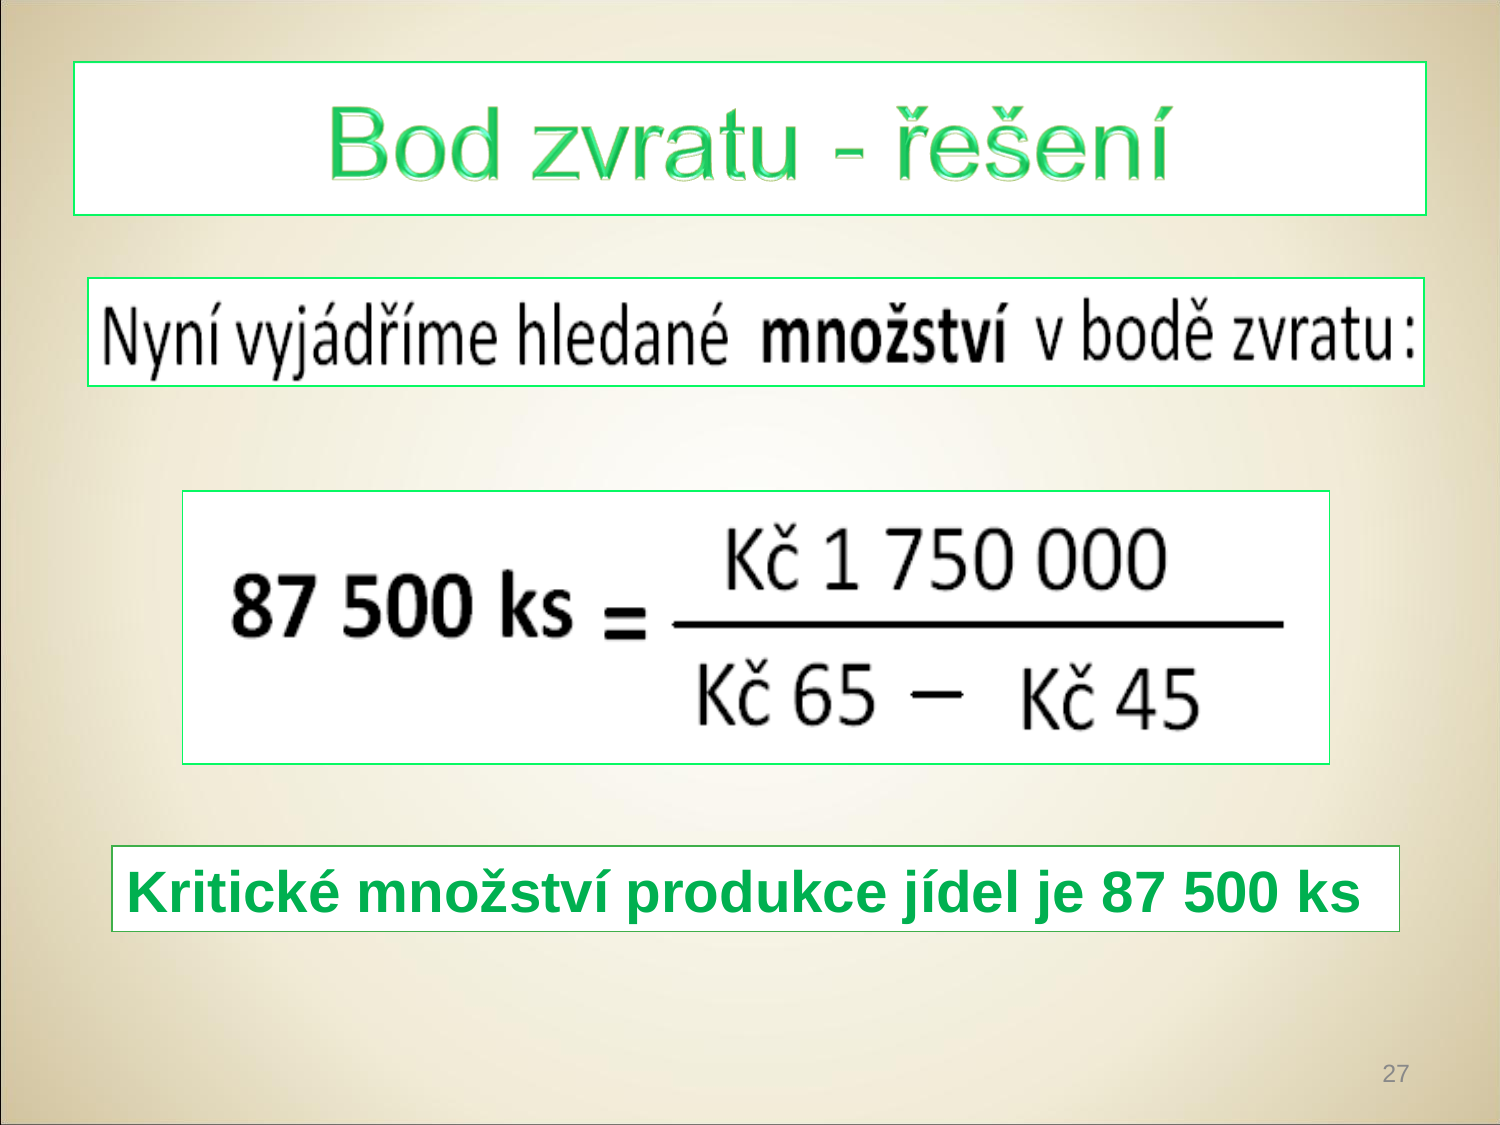

Kritické množství produkce jídel je 87 500 ks